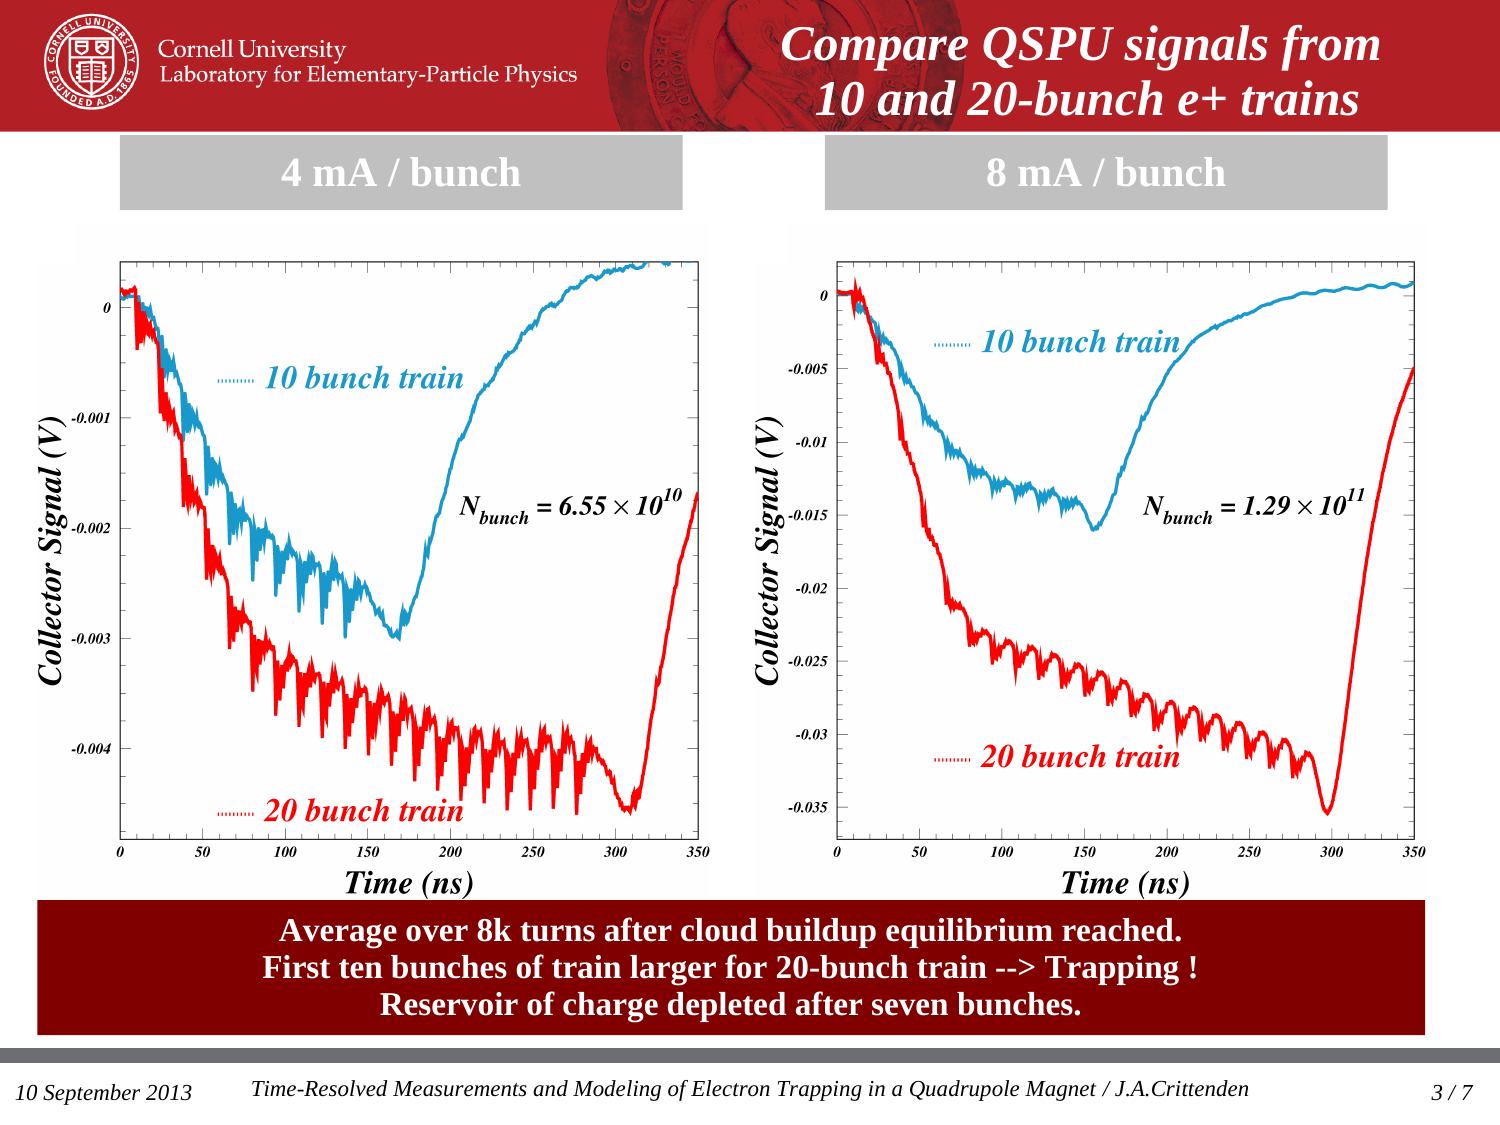

# Compare QSPU signals from 10 and 20-bunch e+ trains
4 mA / bunch
8 mA / bunch
Average over 8k turns after cloud buildup equilibrium reached.
First ten bunches of train larger for 20-bunch train --> Trapping !
Reservoir of charge depleted after seven bunches.